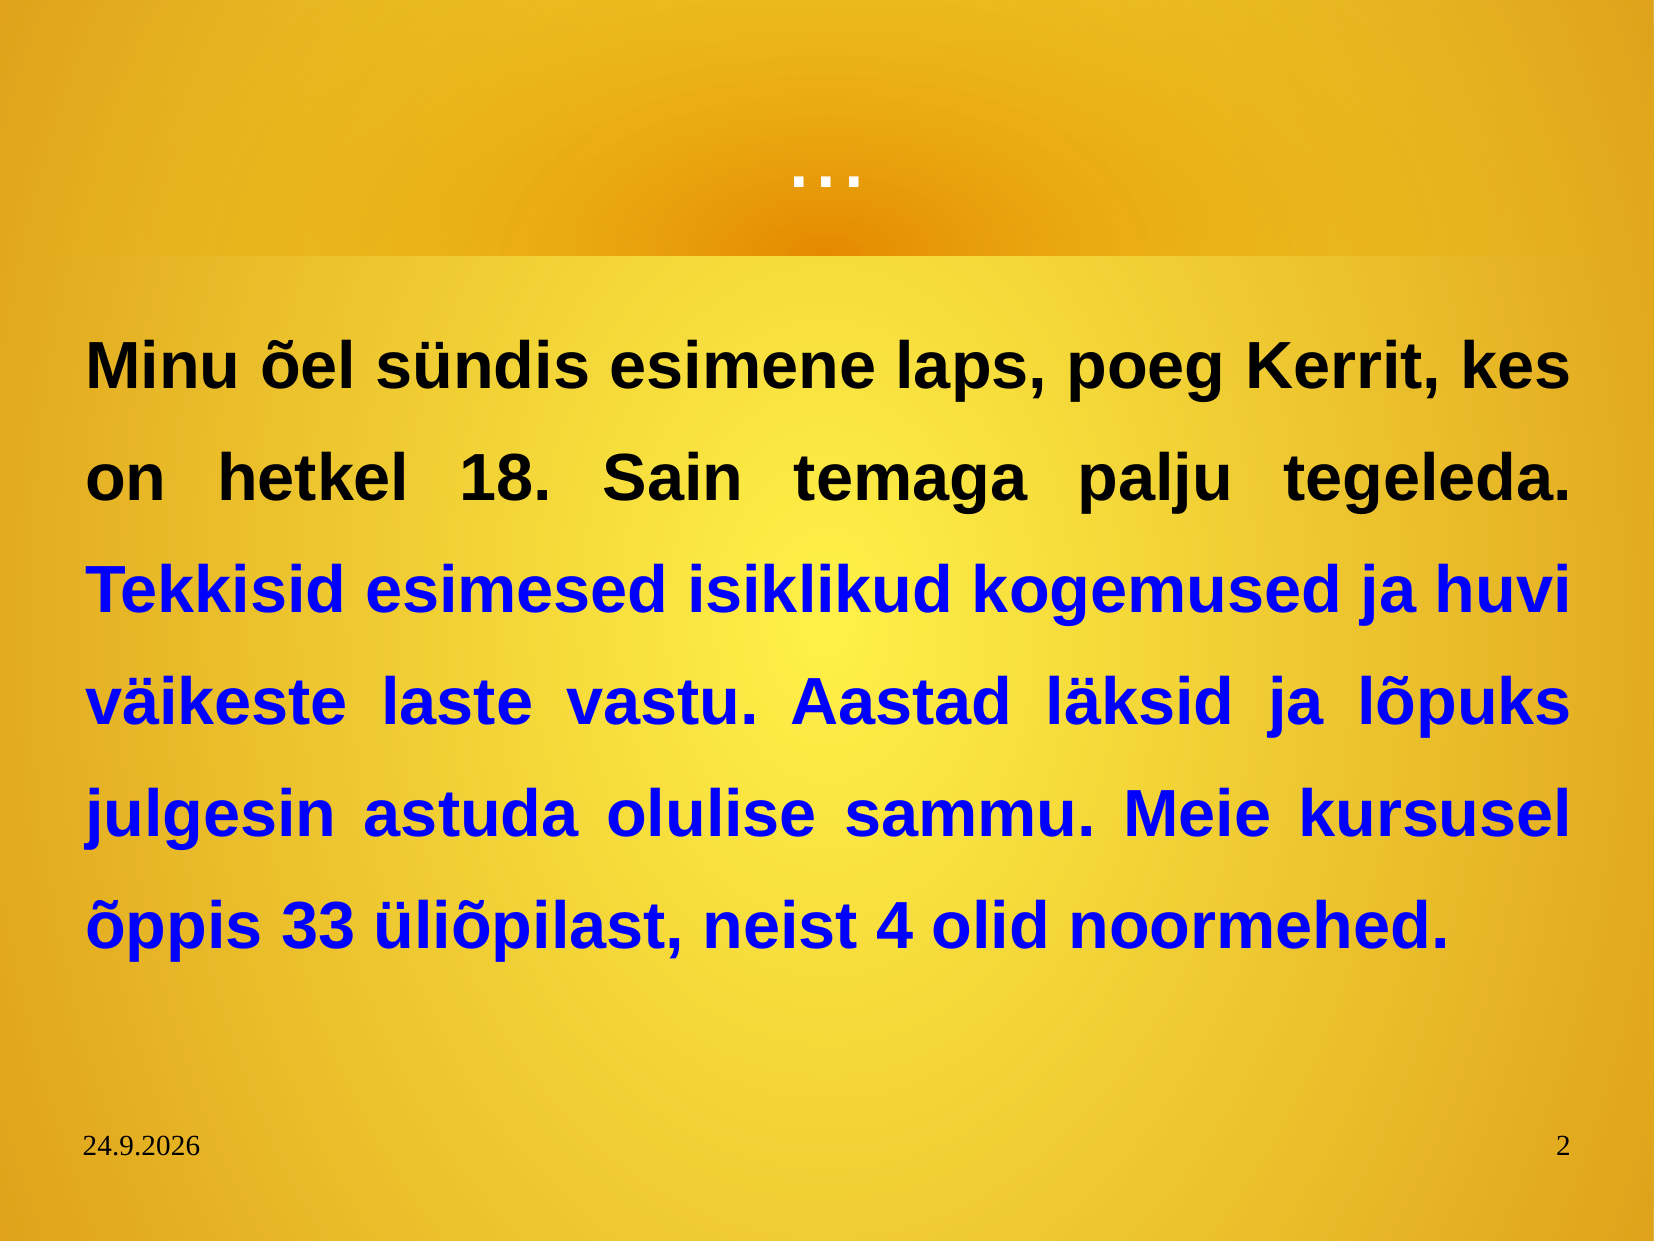

# ...
Minu õel sündis esimene laps, poeg Kerrit, kes on hetkel 18. Sain temaga palju tegeleda. Tekkisid esimesed isiklikud kogemused ja huvi väikeste laste vastu. Aastad läksid ja lõpuks julgesin astuda olulise sammu. Meie kursusel õppis 33 üliõpilast, neist 4 olid noormehed.
2